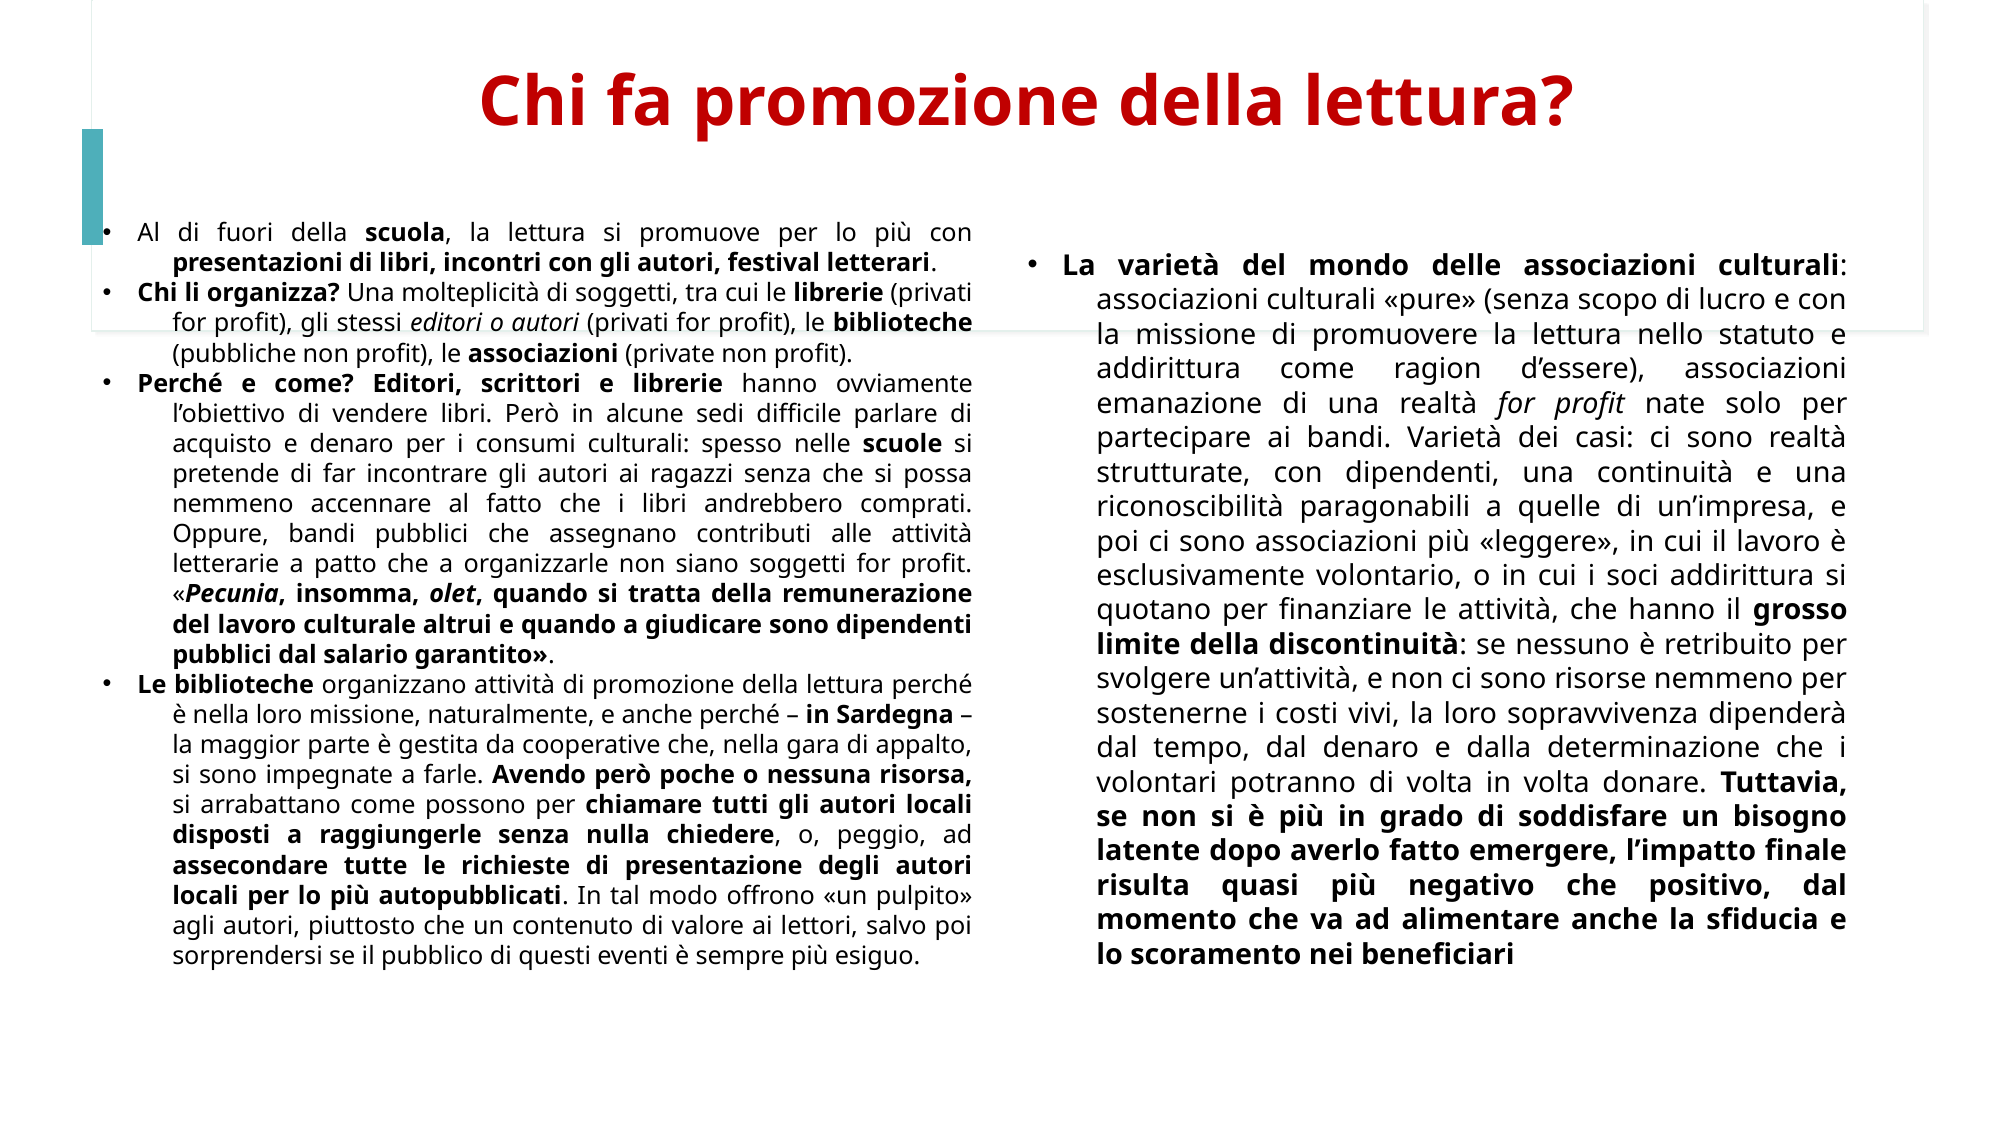

# Chi fa promozione della lettura?
Al di fuori della scuola, la lettura si promuove per lo più con presentazioni di libri, incontri con gli autori, festival letterari.
Chi li organizza? Una molteplicità di soggetti, tra cui le librerie (privati for profit), gli stessi editori o autori (privati for profit), le biblioteche (pubbliche non profit), le associazioni (private non profit).
Perché e come? Editori, scrittori e librerie hanno ovviamente l’obiettivo di vendere libri. Però in alcune sedi difficile parlare di acquisto e denaro per i consumi culturali: spesso nelle scuole si pretende di far incontrare gli autori ai ragazzi senza che si possa nemmeno accennare al fatto che i libri andrebbero comprati. Oppure, bandi pubblici che assegnano contributi alle attività letterarie a patto che a organizzarle non siano soggetti for profit. «Pecunia, insomma, olet, quando si tratta della remunerazione del lavoro culturale altrui e quando a giudicare sono dipendenti pubblici dal salario garantito».
Le biblioteche organizzano attività di promozione della lettura perché è nella loro missione, naturalmente, e anche perché – in Sardegna – la maggior parte è gestita da cooperative che, nella gara di appalto, si sono impegnate a farle. Avendo però poche o nessuna risorsa, si arrabattano come possono per chiamare tutti gli autori locali disposti a raggiungerle senza nulla chiedere, o, peggio, ad assecondare tutte le richieste di presentazione degli autori locali per lo più autopubblicati. In tal modo offrono «un pulpito» agli autori, piuttosto che un contenuto di valore ai lettori, salvo poi sorprendersi se il pubblico di questi eventi è sempre più esiguo.
La varietà del mondo delle associazioni culturali: associazioni culturali «pure» (senza scopo di lucro e con la missione di promuovere la lettura nello statuto e addirittura come ragion d’essere), associazioni emanazione di una realtà for profit nate solo per partecipare ai bandi. Varietà dei casi: ci sono realtà strutturate, con dipendenti, una continuità e una riconoscibilità paragonabili a quelle di un’impresa, e poi ci sono associazioni più «leggere», in cui il lavoro è esclusivamente volontario, o in cui i soci addirittura si quotano per finanziare le attività, che hanno il grosso limite della discontinuità: se nessuno è retribuito per svolgere un’attività, e non ci sono risorse nemmeno per sostenerne i costi vivi, la loro sopravvivenza dipenderà dal tempo, dal denaro e dalla determinazione che i volontari potranno di volta in volta donare. Tuttavia, se non si è più in grado di soddisfare un bisogno latente dopo averlo fatto emergere, l’impatto finale risulta quasi più negativo che positivo, dal momento che va ad alimentare anche la sfiducia e lo scoramento nei beneficiari